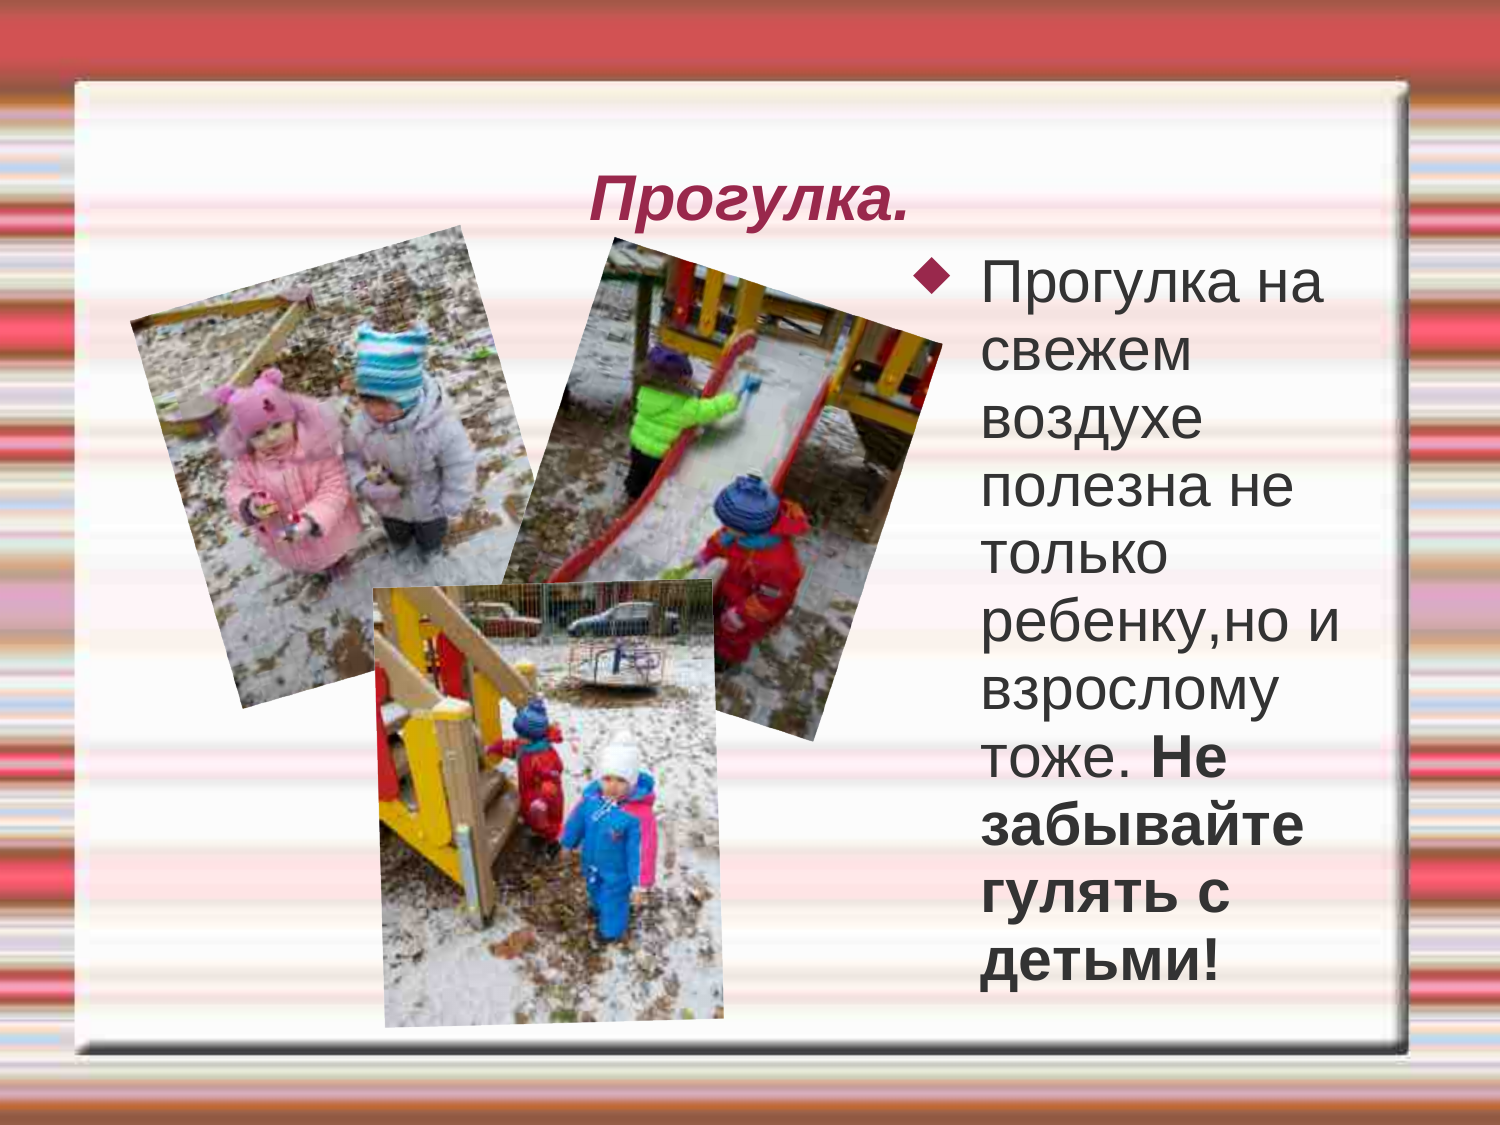

# Прогулка.
Прогулка на свежем воздухе полезна не только ребенку,но и взрослому тоже. Не забывайте гулять с детьми!